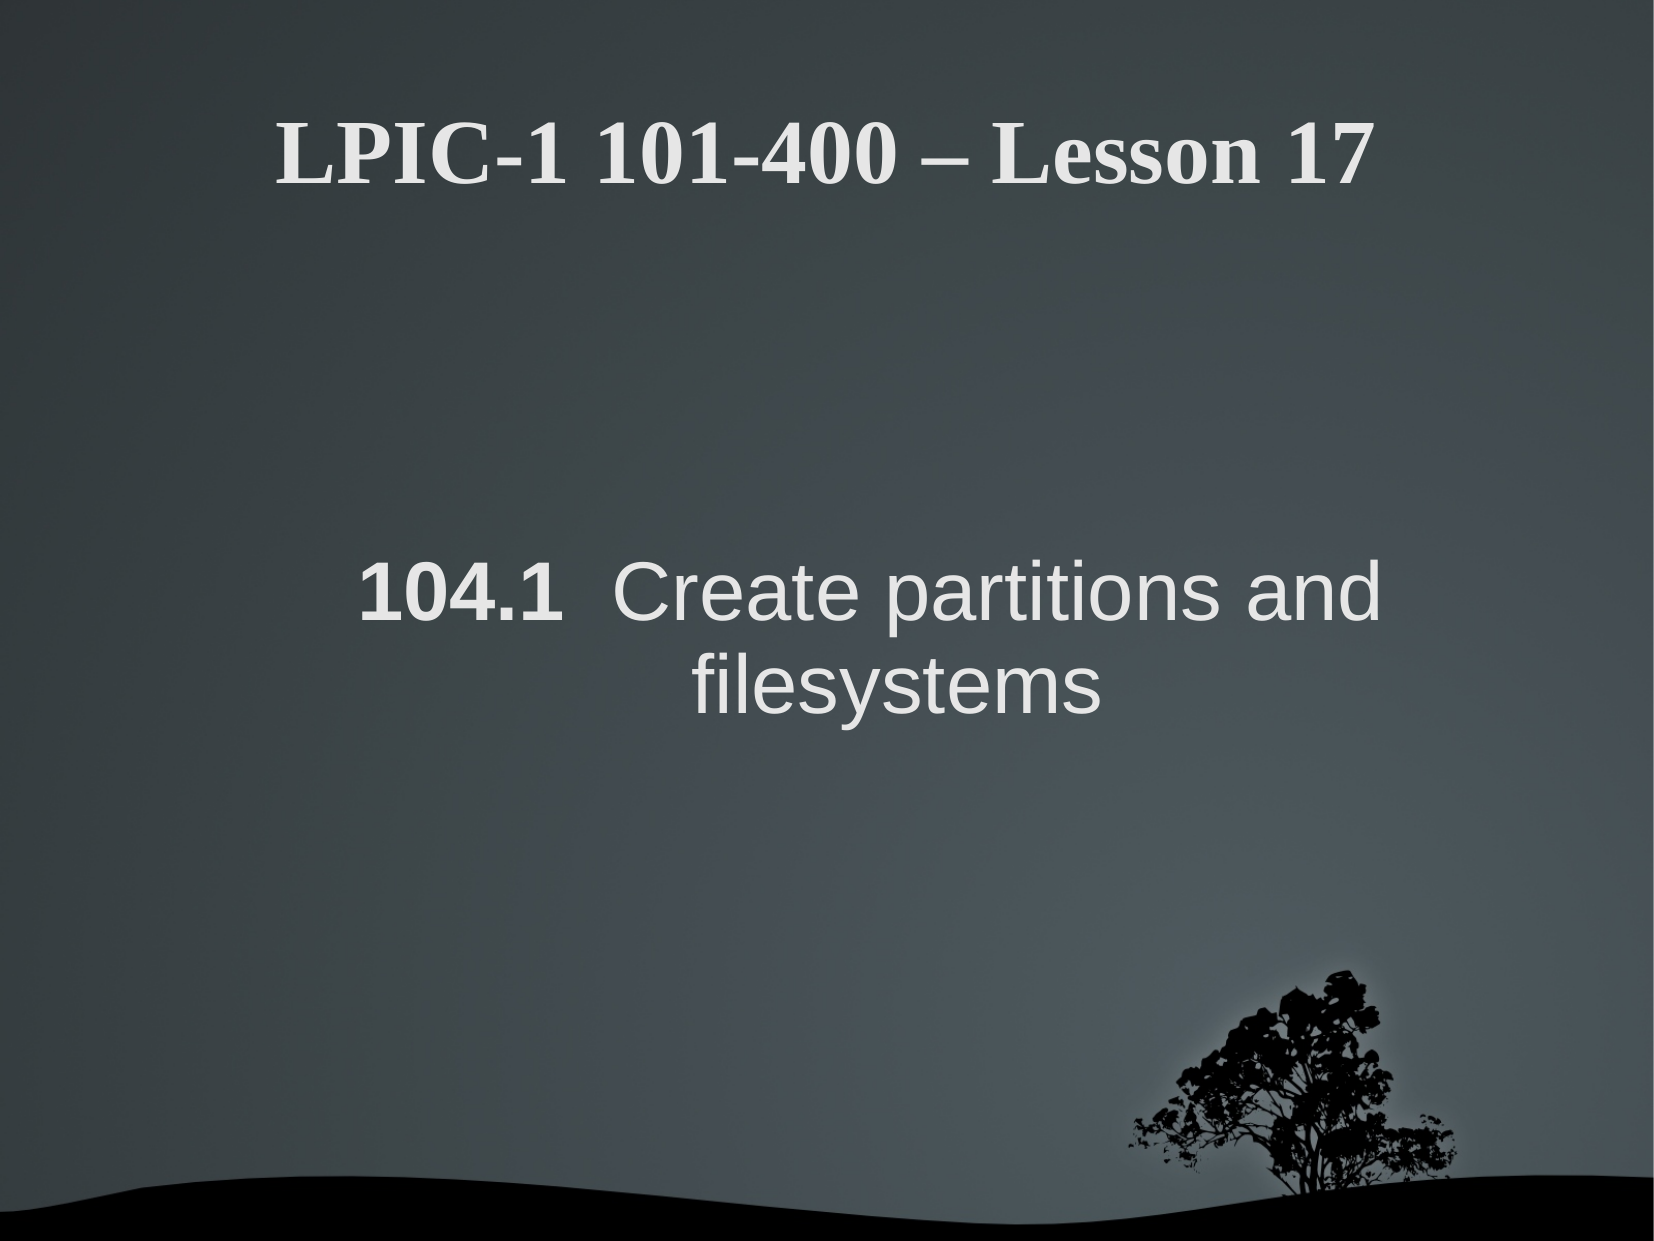

# LPIC-1 101-400 – Lesson 17
104.1 Create partitions and filesystems